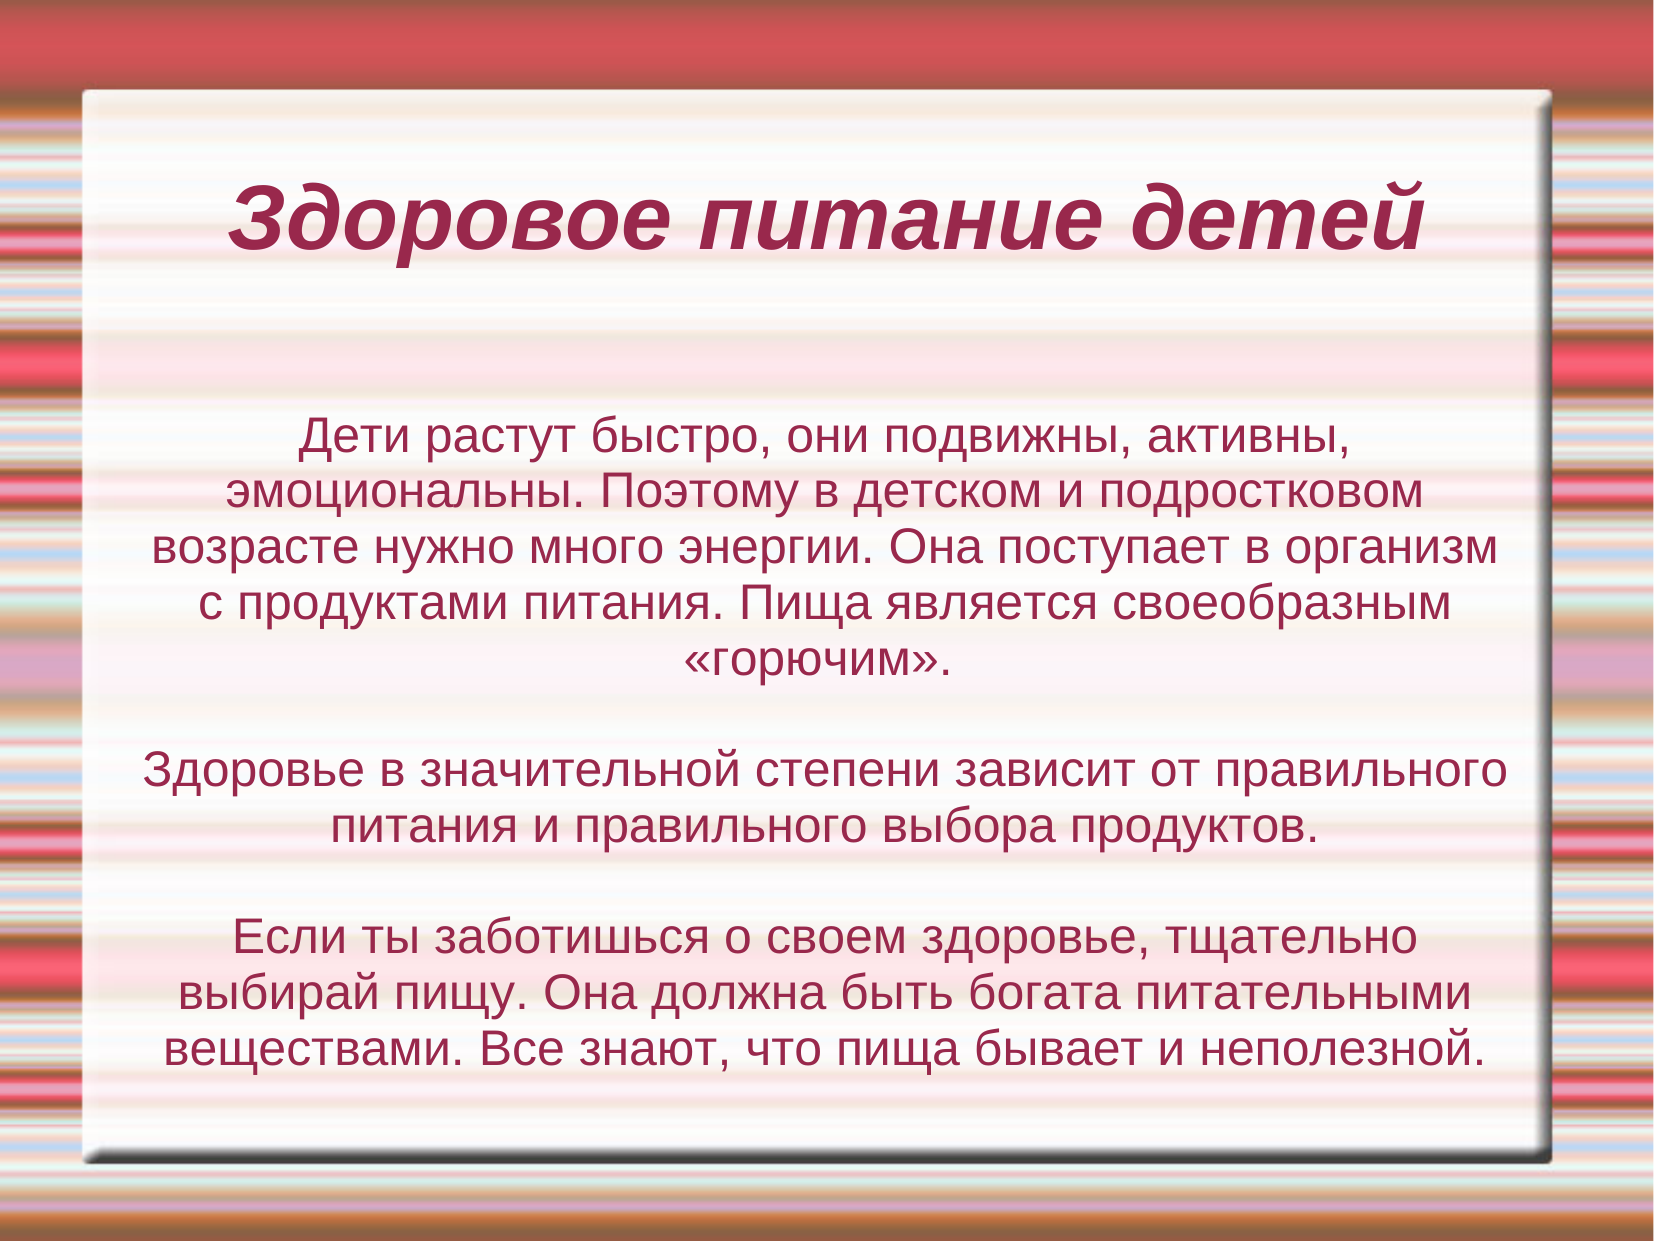

# Здоровое питание детей
Дети растут быстро, они подвижны, активны, эмоциональны. Поэтому в детском и подростковом возрасте нужно много энергии. Она поступает в организм с продуктами питания. Пища является своеобразным «горючим».
Здоровье в значительной степени зависит от правильного питания и правильного выбора продуктов.
Если ты заботишься о своем здоровье, тщательно выбирай пищу. Она должна быть богата питательными веществами. Все знают, что пища бывает и неполезной.